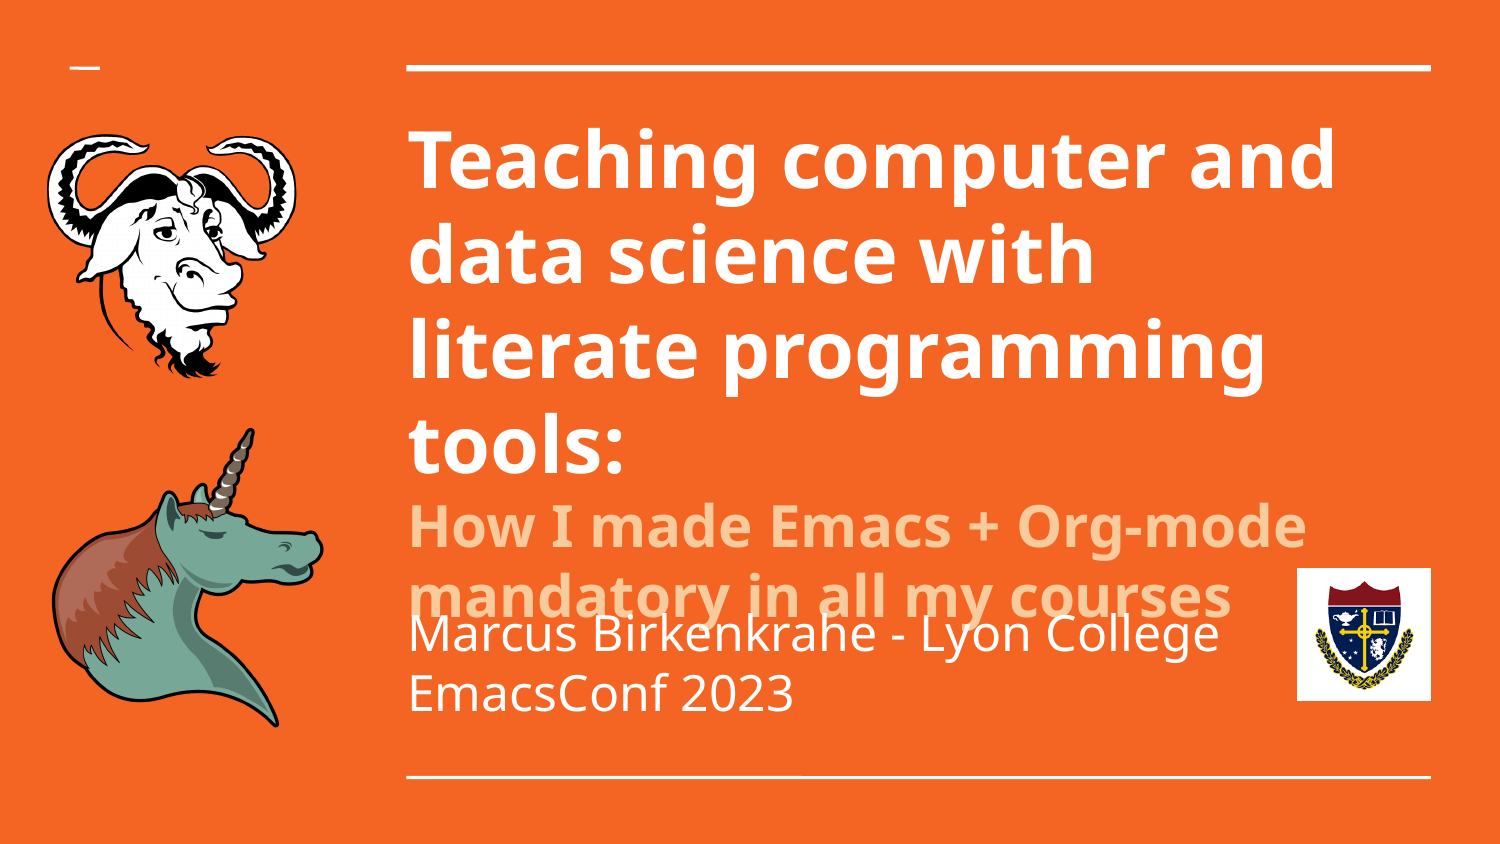

# Teaching computer and data science with
literate programming tools:
How I made Emacs + Org-mode
mandatory in all my courses
Marcus Birkenkrahe - Lyon College
EmacsConf 2023